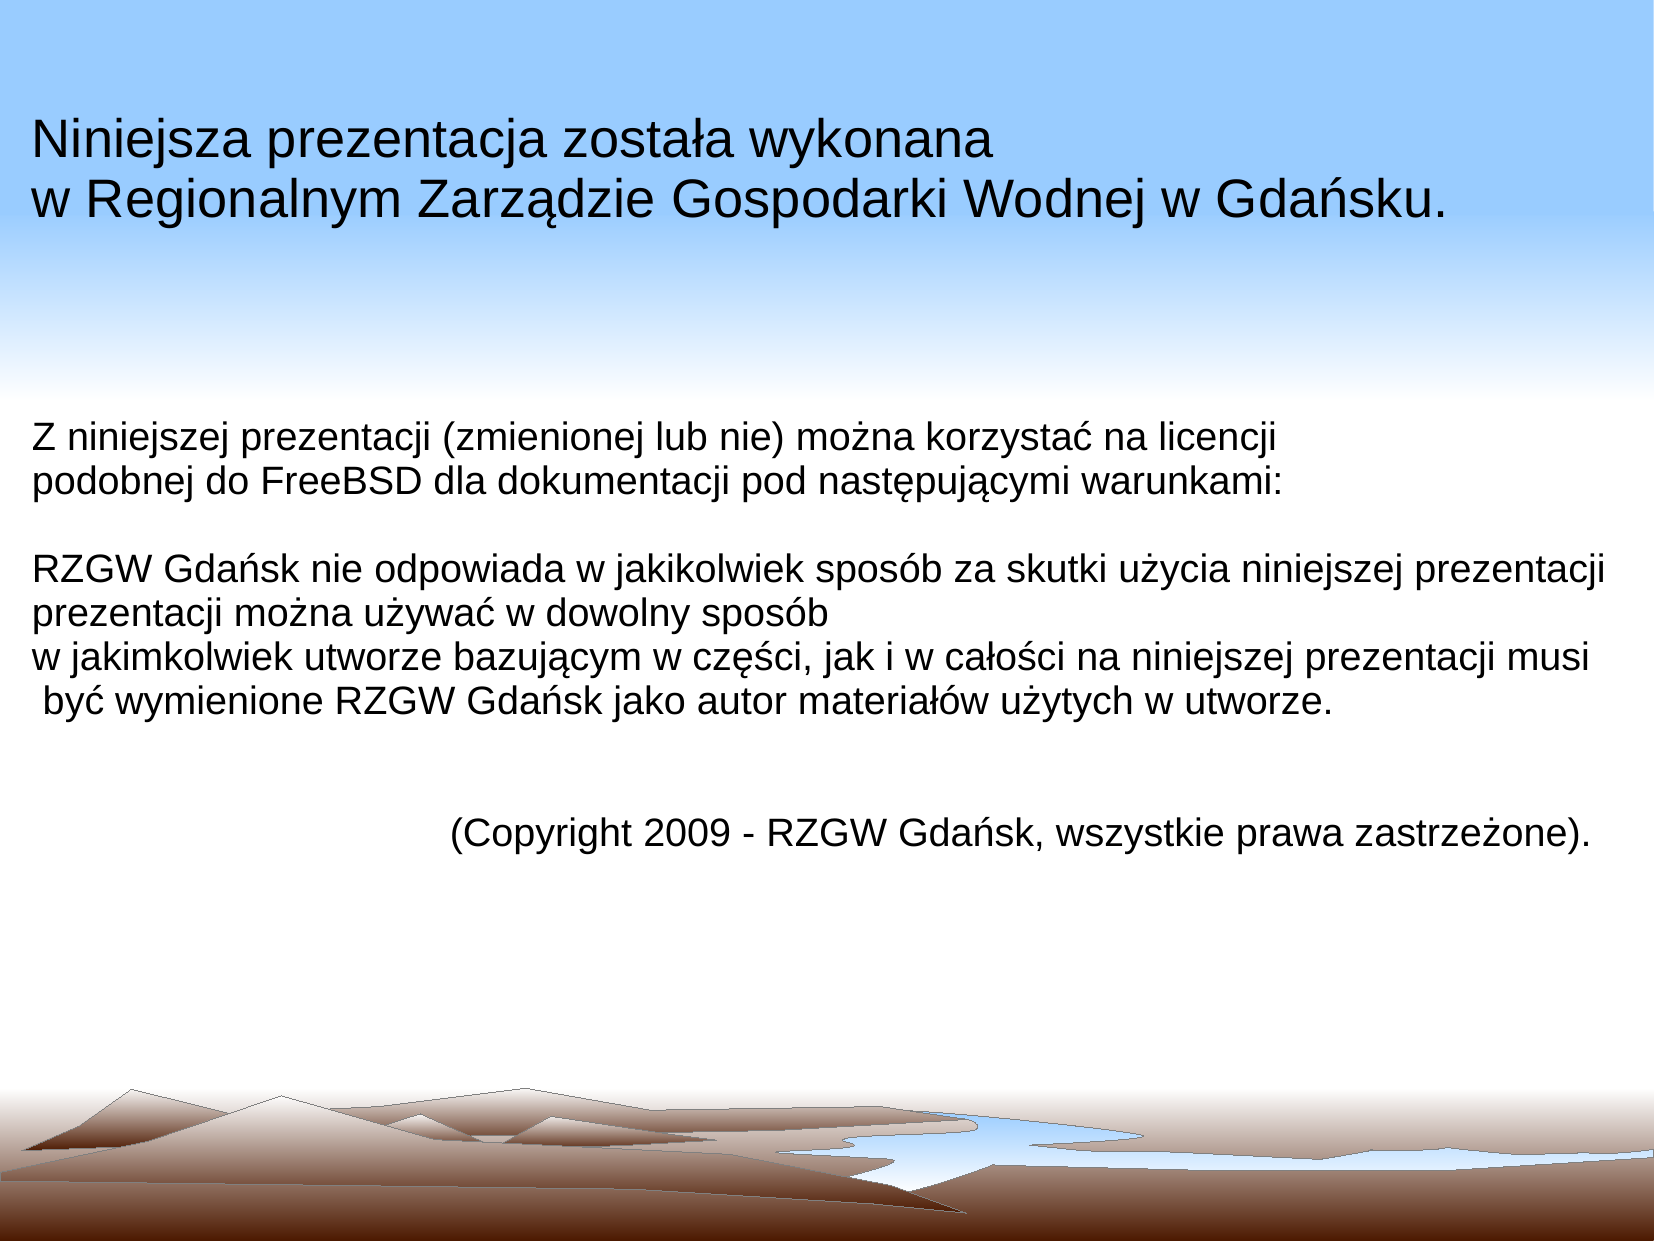

Niniejsza prezentacja została wykonana
w Regionalnym Zarządzie Gospodarki Wodnej w Gdańsku.
Z niniejszej prezentacji (zmienionej lub nie) można korzystać na licencji
podobnej do FreeBSD dla dokumentacji pod następującymi warunkami:
RZGW Gdańsk nie odpowiada w jakikolwiek sposób za skutki użycia niniejszej prezentacji
prezentacji można używać w dowolny sposób
w jakimkolwiek utworze bazującym w części, jak i w całości na niniejszej prezentacji musi
 być wymienione RZGW Gdańsk jako autor materiałów użytych w utworze.
 (Copyright 2009 - RZGW Gdańsk, wszystkie prawa zastrzeżone).